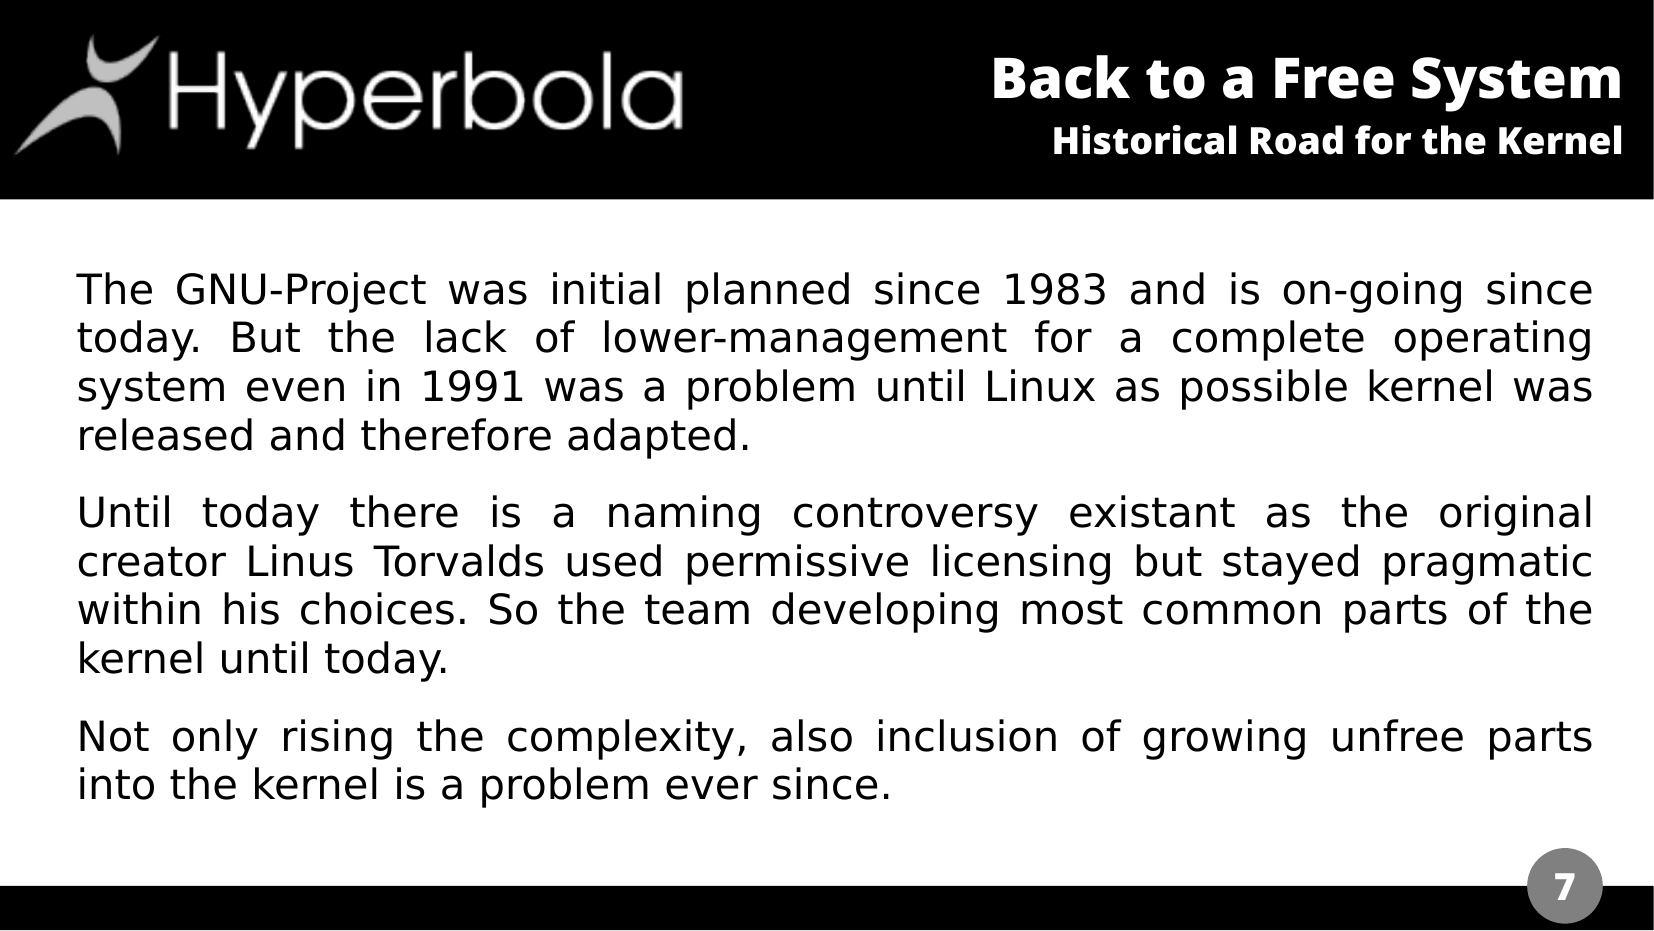

# Back to a Free System Historical Road for the Kernel
The GNU-Project was initial planned since 1983 and is on-going since today. But the lack of lower-management for a complete operating system even in 1991 was a problem until Linux as possible kernel was released and therefore adapted.
Until today there is a naming controversy existant as the original creator Linus Torvalds used permissive licensing but stayed pragmatic within his choices. So the team developing most common parts of the kernel until today.
Not only rising the complexity, also inclusion of growing unfree parts into the kernel is a problem ever since.